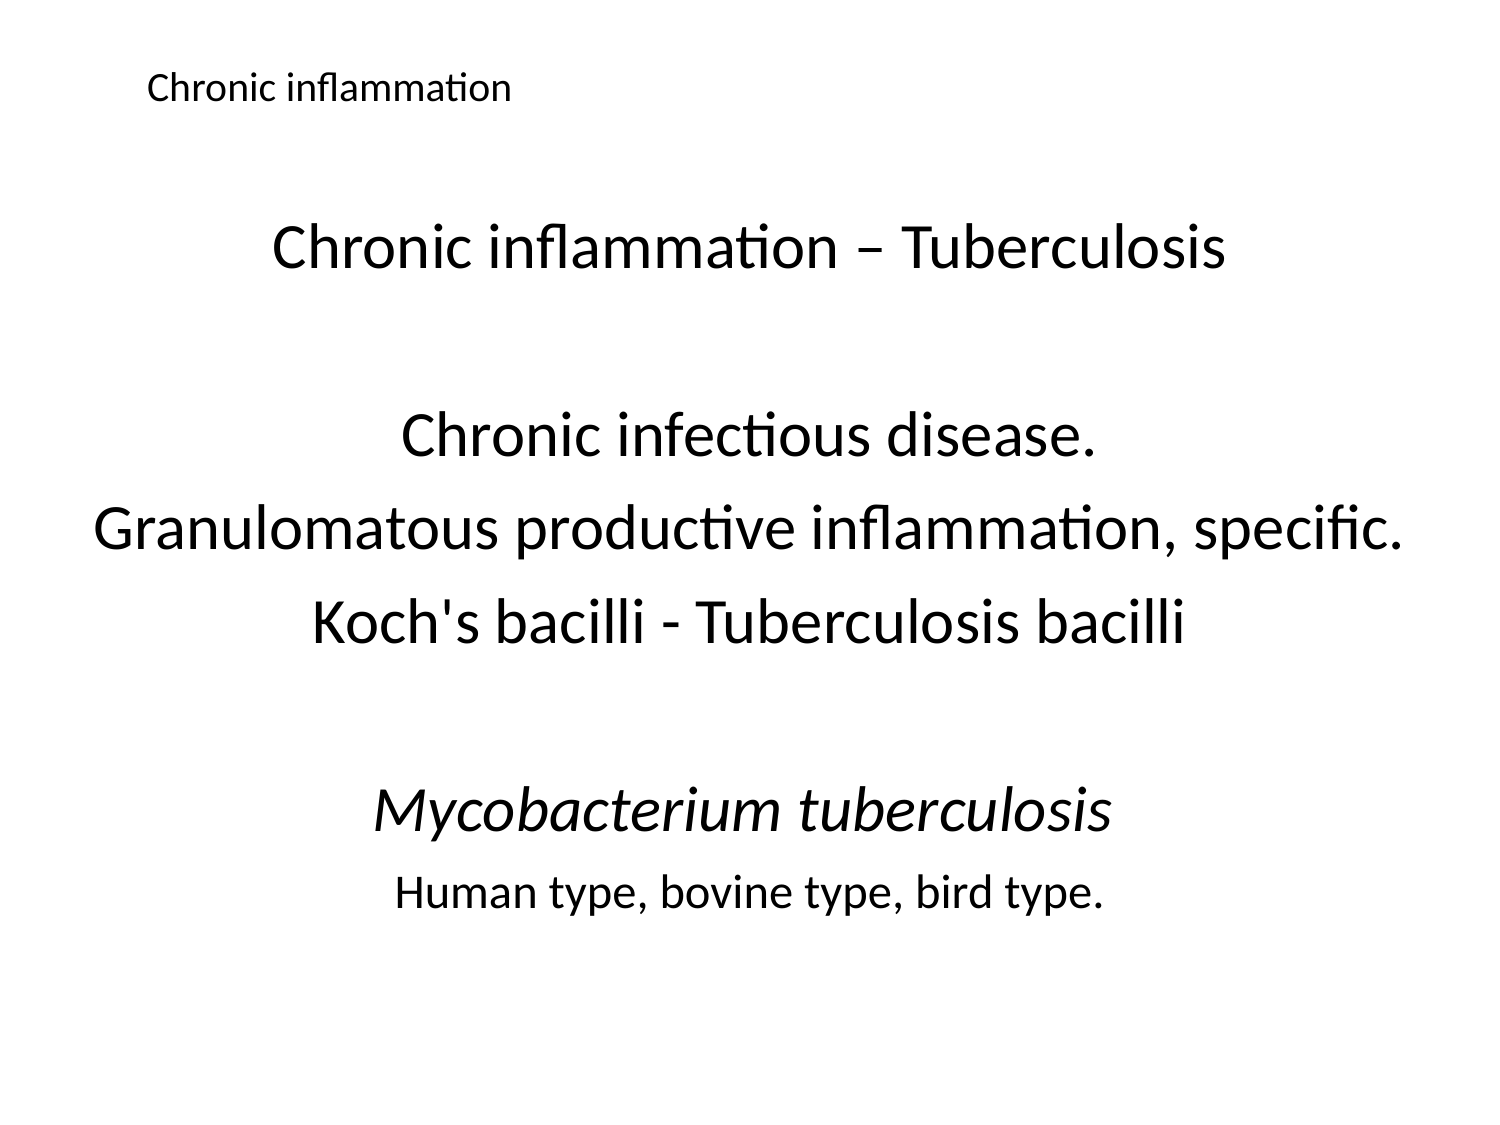

# Chronic inflammation
Chronic inflammation – Tuberculosis
Chronic infectious disease.
Granulomatous productive inflammation, specific.
Koch's bacilli - Tuberculosis bacilli
Mycobacterium tuberculosis
Human type, bovine type, bird type.